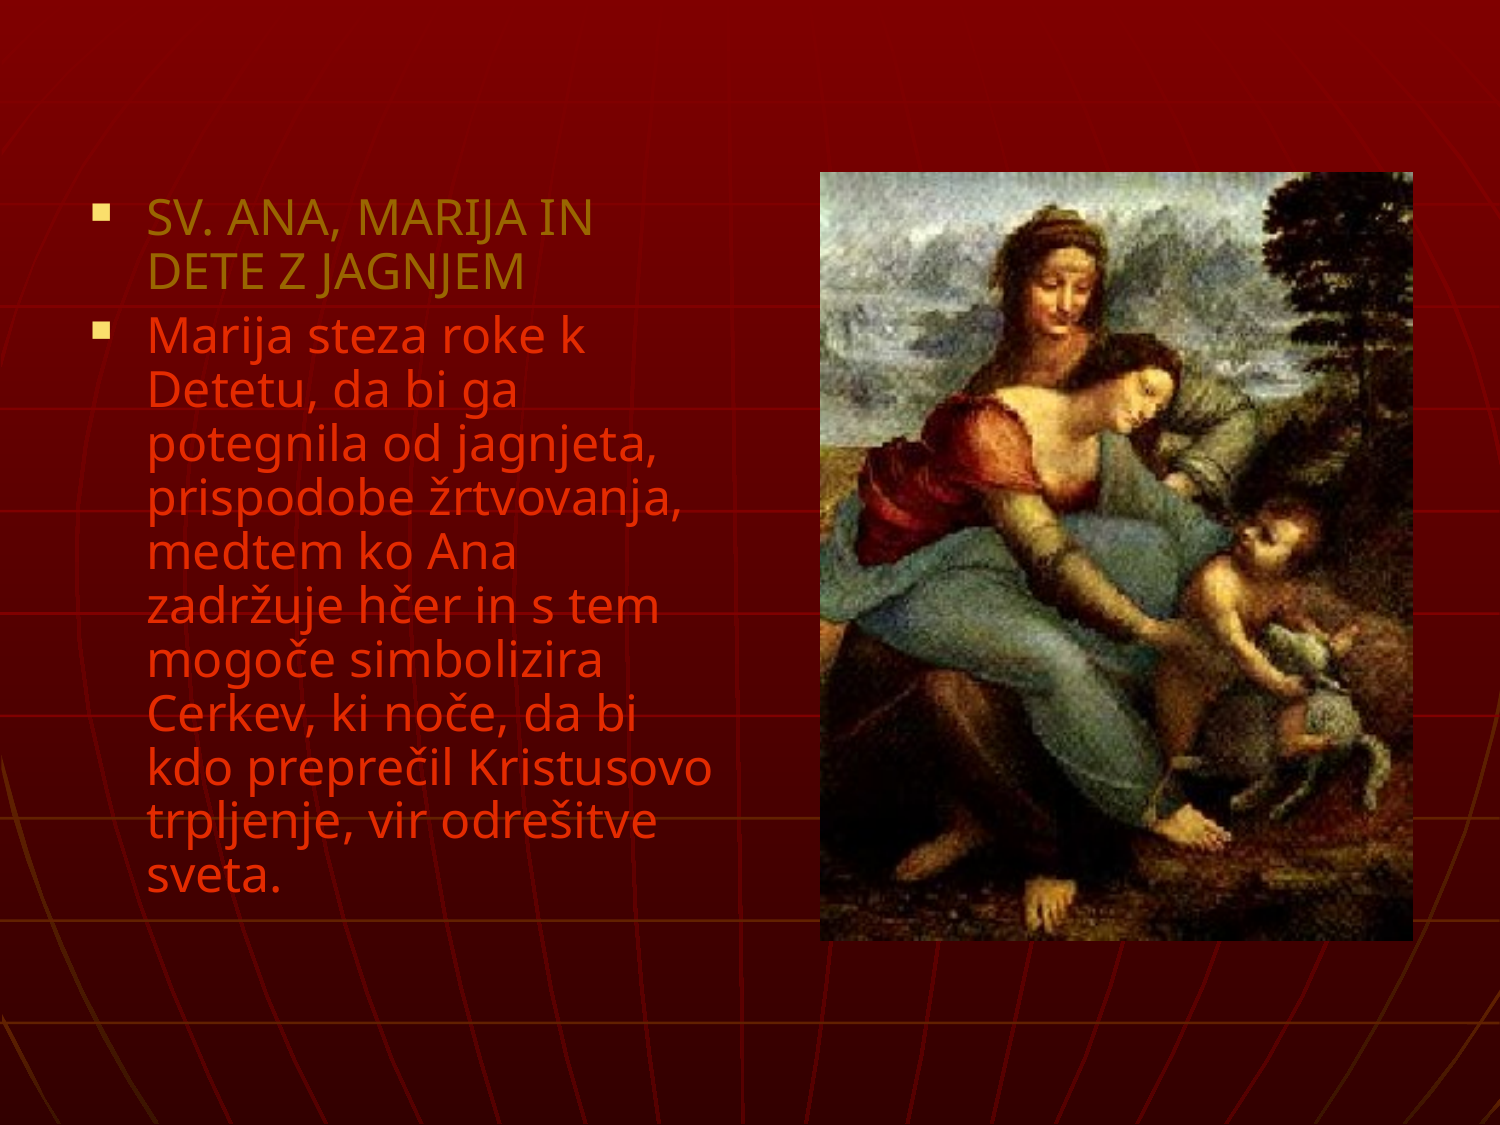

# SV. ANA, MARIJA IN DETE Z JAGNJEM
Marija steza roke k Detetu, da bi ga potegnila od jagnjeta, prispodobe žrtvovanja, medtem ko Ana zadržuje hčer in s tem mogoče simbolizira Cerkev, ki noče, da bi kdo preprečil Kristusovo trpljenje, vir odrešitve sveta.